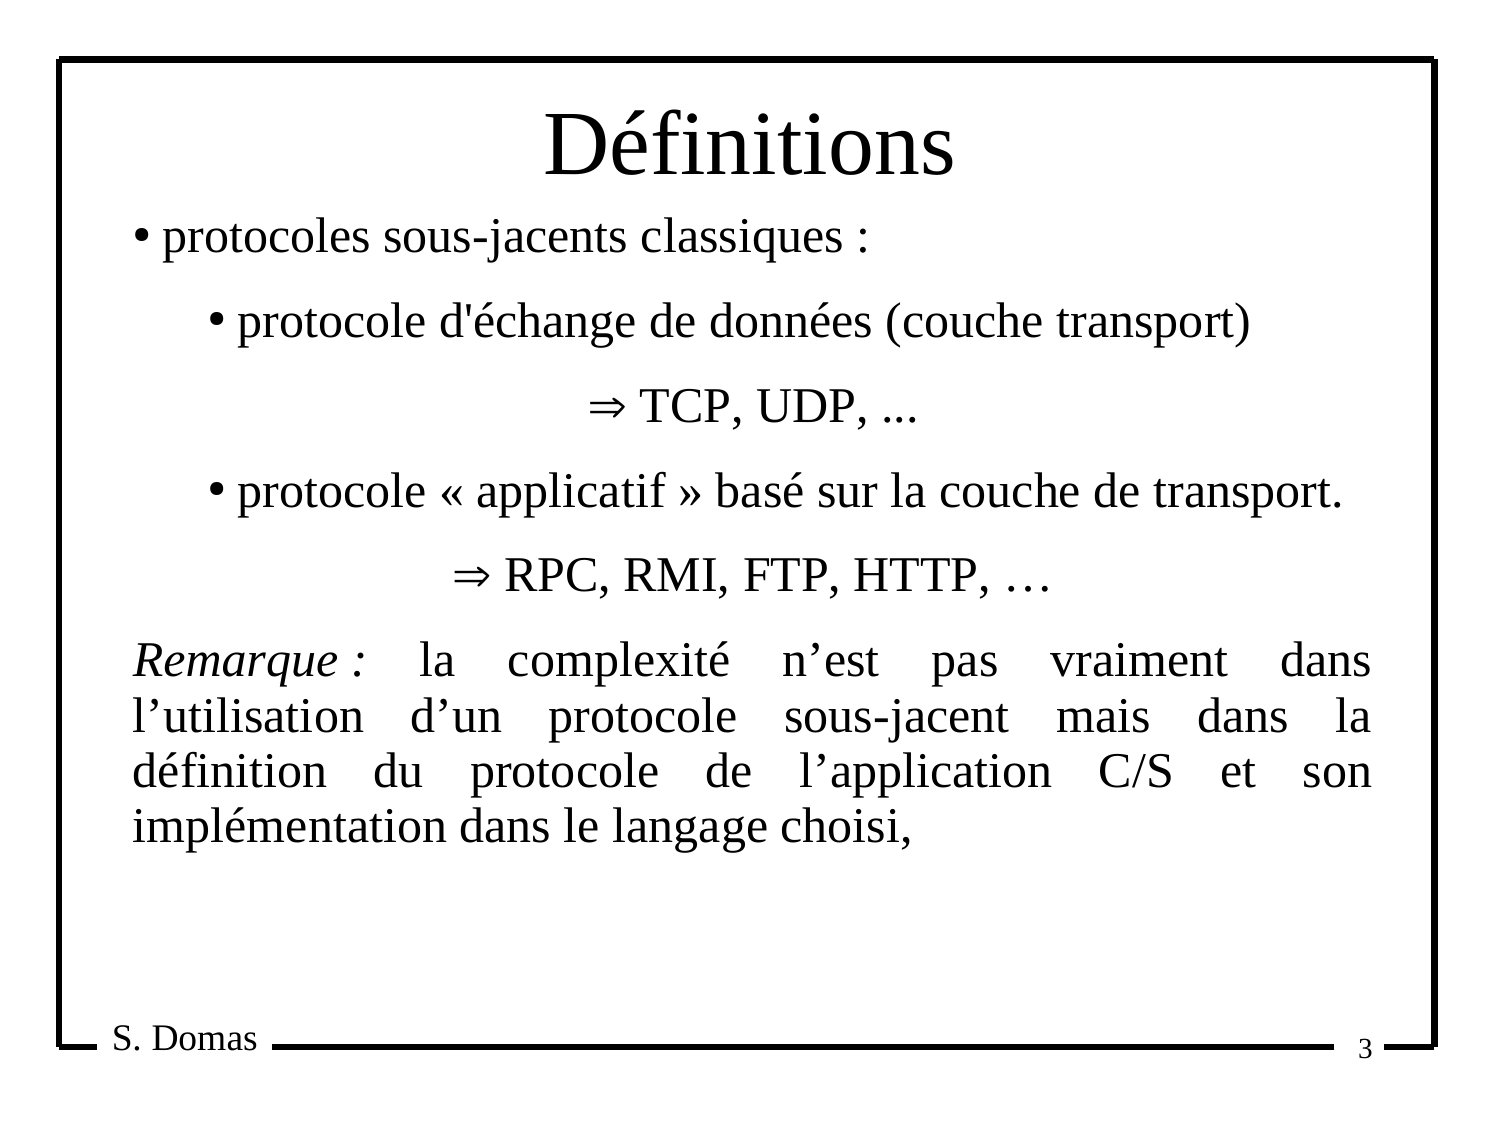

# Définitions
S. Domas
protocoles sous-jacents classiques :
protocole d'échange de données (couche transport)
Þ TCP, UDP, ...
protocole « applicatif » basé sur la couche de transport.
Þ RPC, RMI, FTP, HTTP, …
Remarque : la complexité n’est pas vraiment dans l’utilisation d’un protocole sous-jacent mais dans la définition du protocole de l’application C/S et son implémentation dans le langage choisi,
3